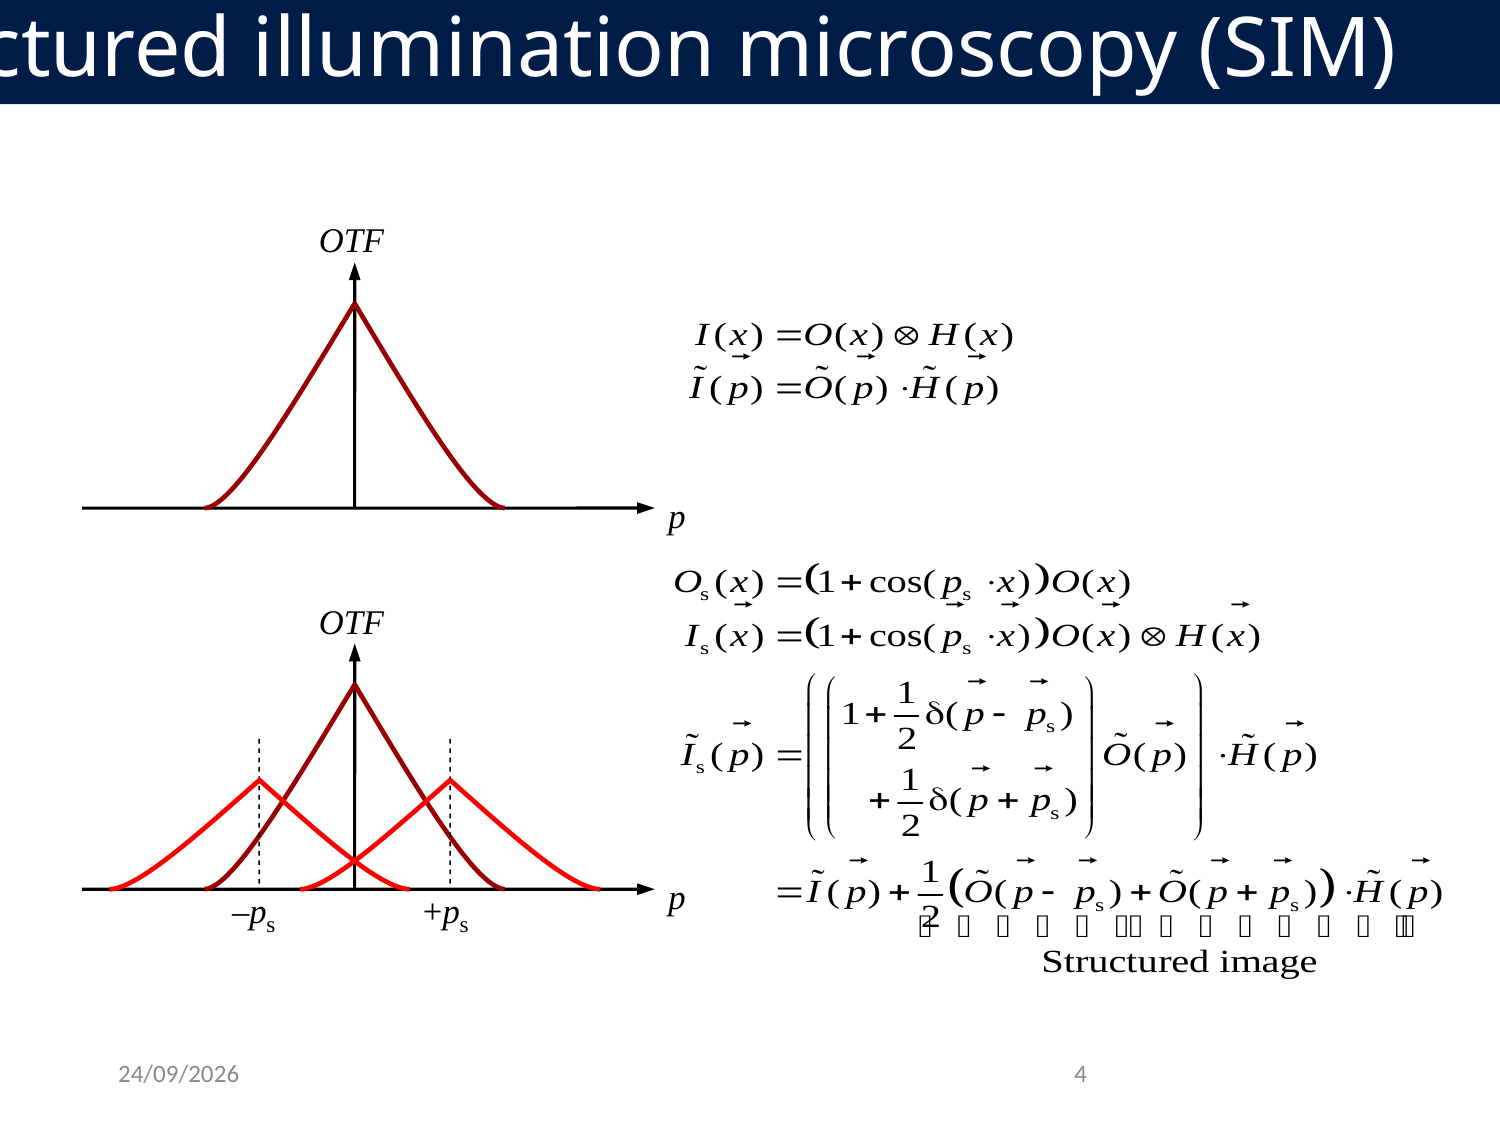

Structured illumination microscopy (SIM)
#
OTF
p
OTF
p
–ps
+ps
4